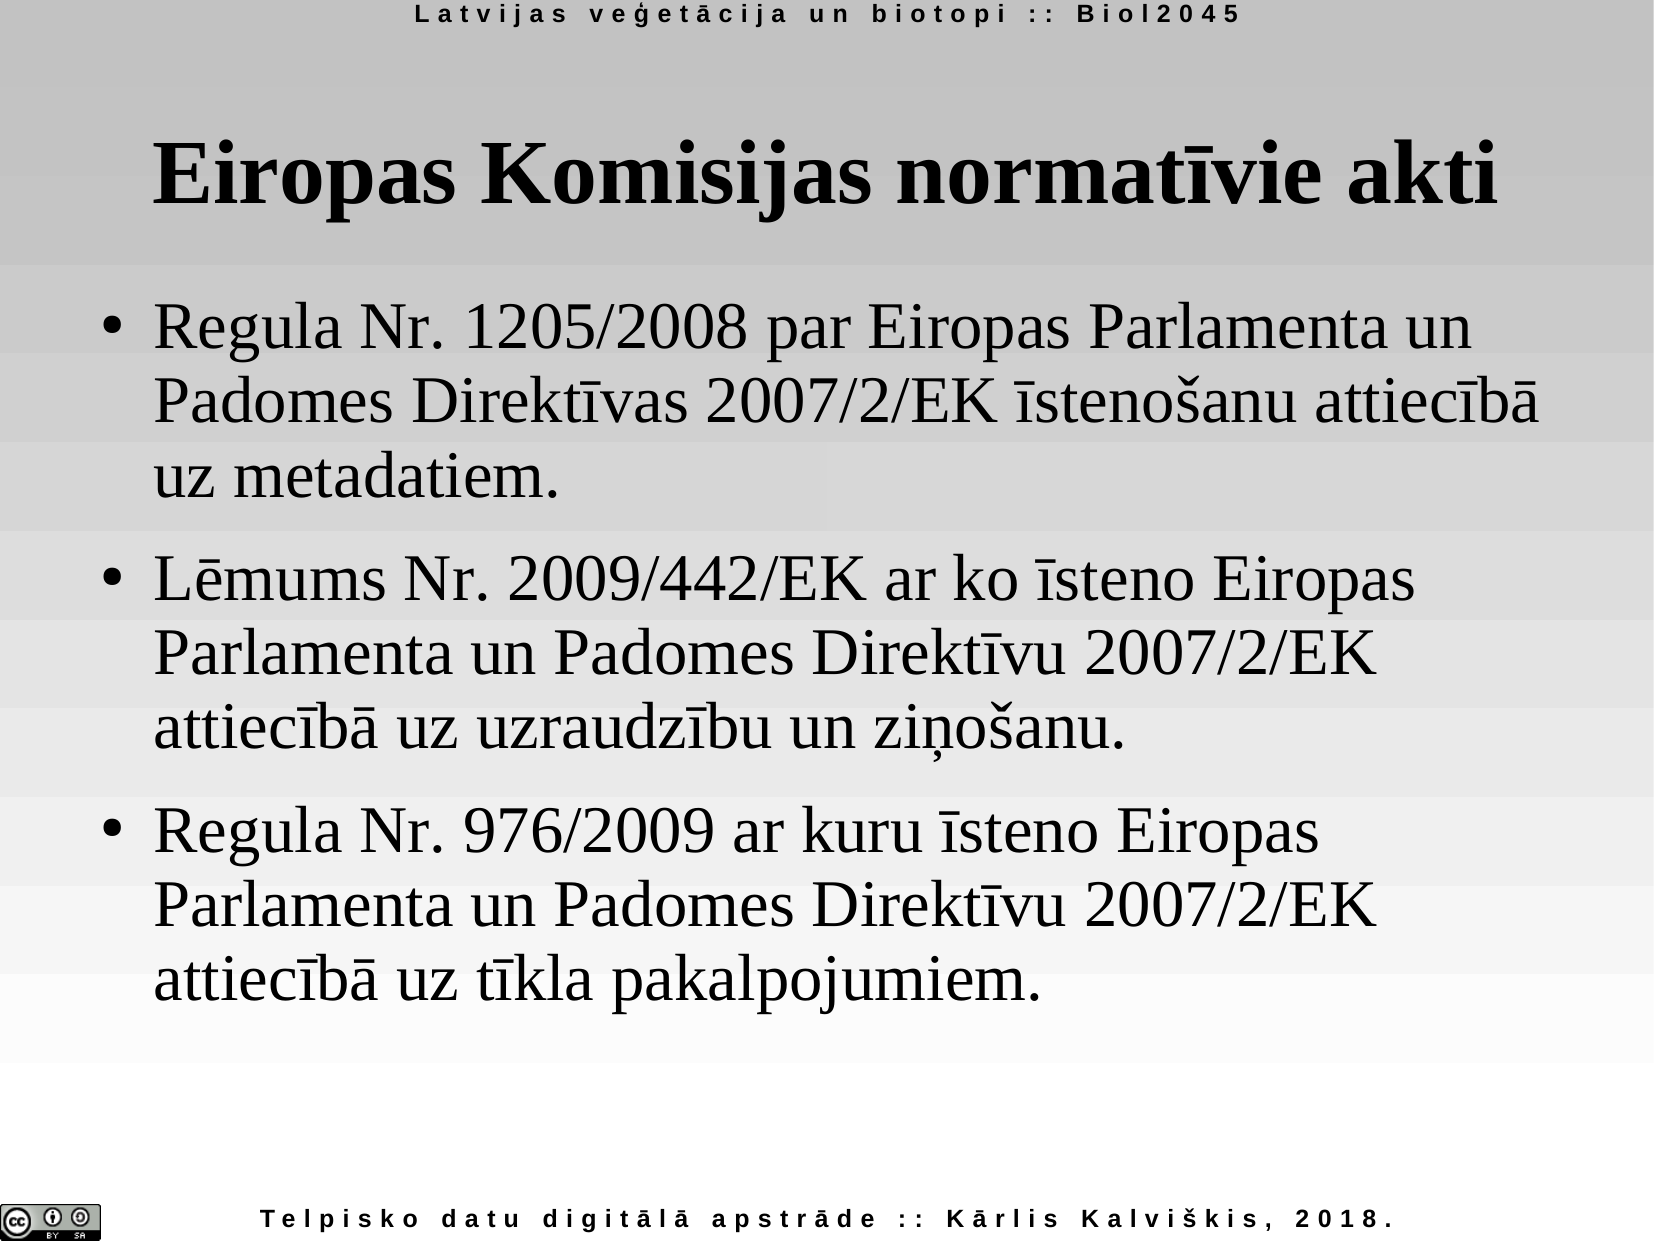

# Eiropas Komisijas normatīvie akti
Regula Nr. 1205/2008 par Eiropas Parlamenta un Padomes Direktīvas 2007/2/EK īstenošanu attiecībā uz metadatiem.
Lēmums Nr. 2009/442/EK ar ko īsteno Eiropas Parlamenta un Padomes Direktīvu 2007/2/EK attiecībā uz uzraudzību un ziņošanu.
Regula Nr. 976/2009 ar kuru īsteno Eiropas Parlamenta un Padomes Direktīvu 2007/2/EK attiecībā uz tīkla pakalpojumiem.